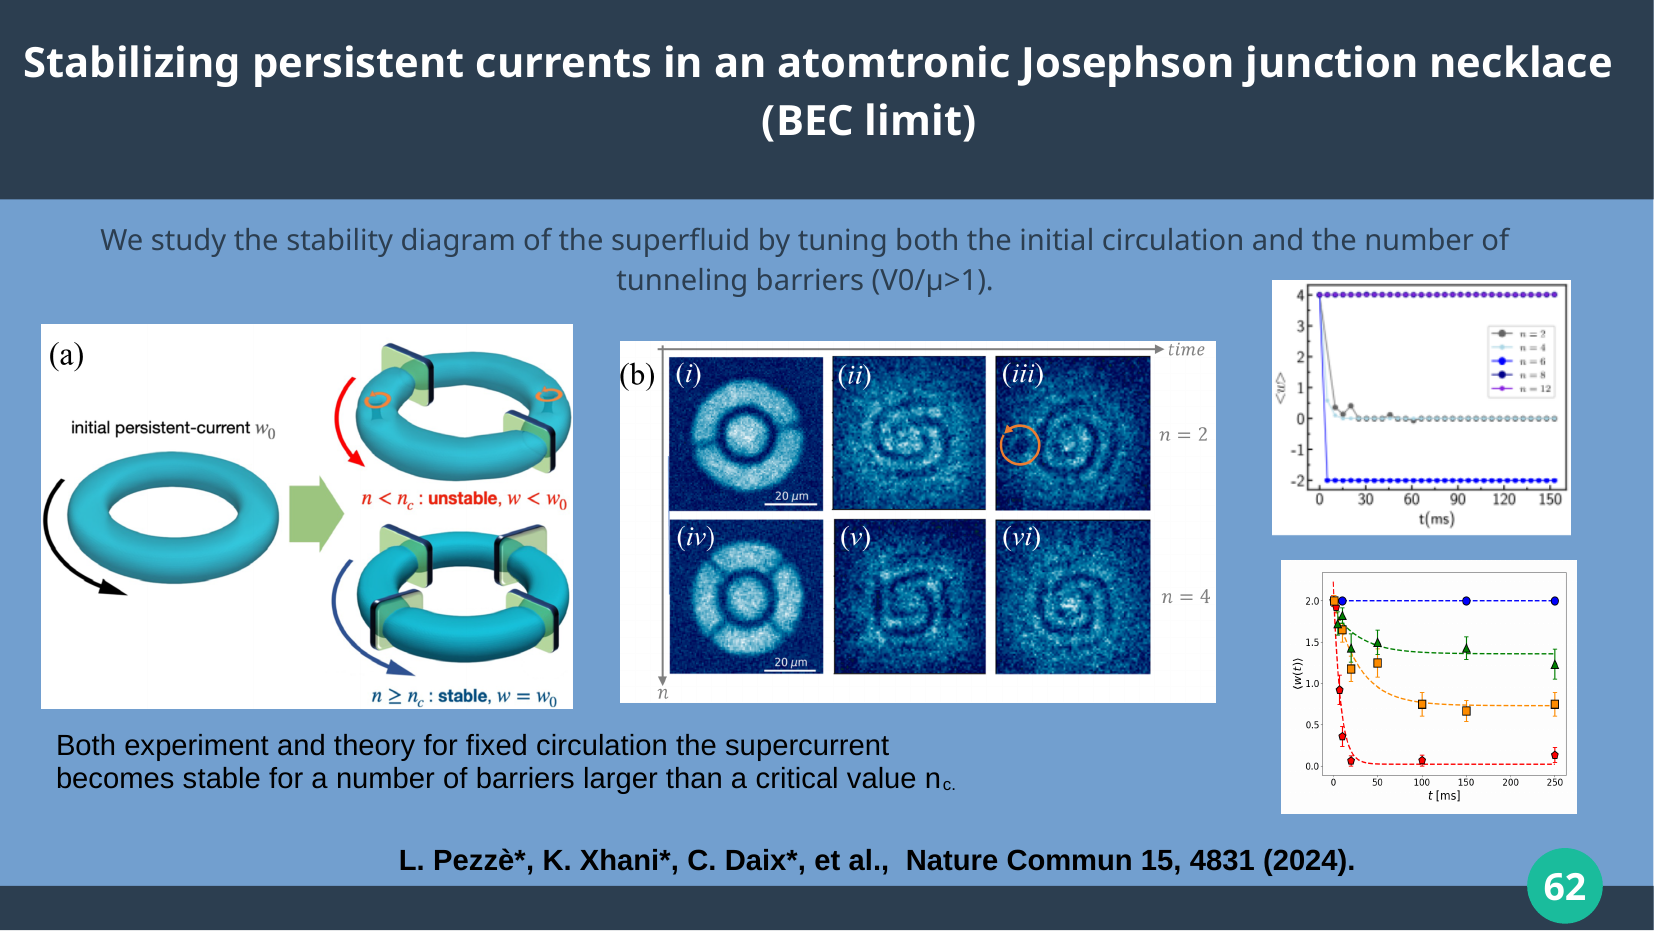

# Stabilizing persistent currents in an atomtronic Josephson junction necklace (BEC limit)
We study the stability diagram of the superfluid by tuning both the initial circulation and the number of
tunneling barriers (V0/μ>1).
Both experiment and theory for fixed circulation the supercurrent becomes stable for a number of barriers larger than a critical value nc.
L. Pezzè*, K. Xhani*, C. Daix*, et al., Nature Commun 15, 4831 (2024).